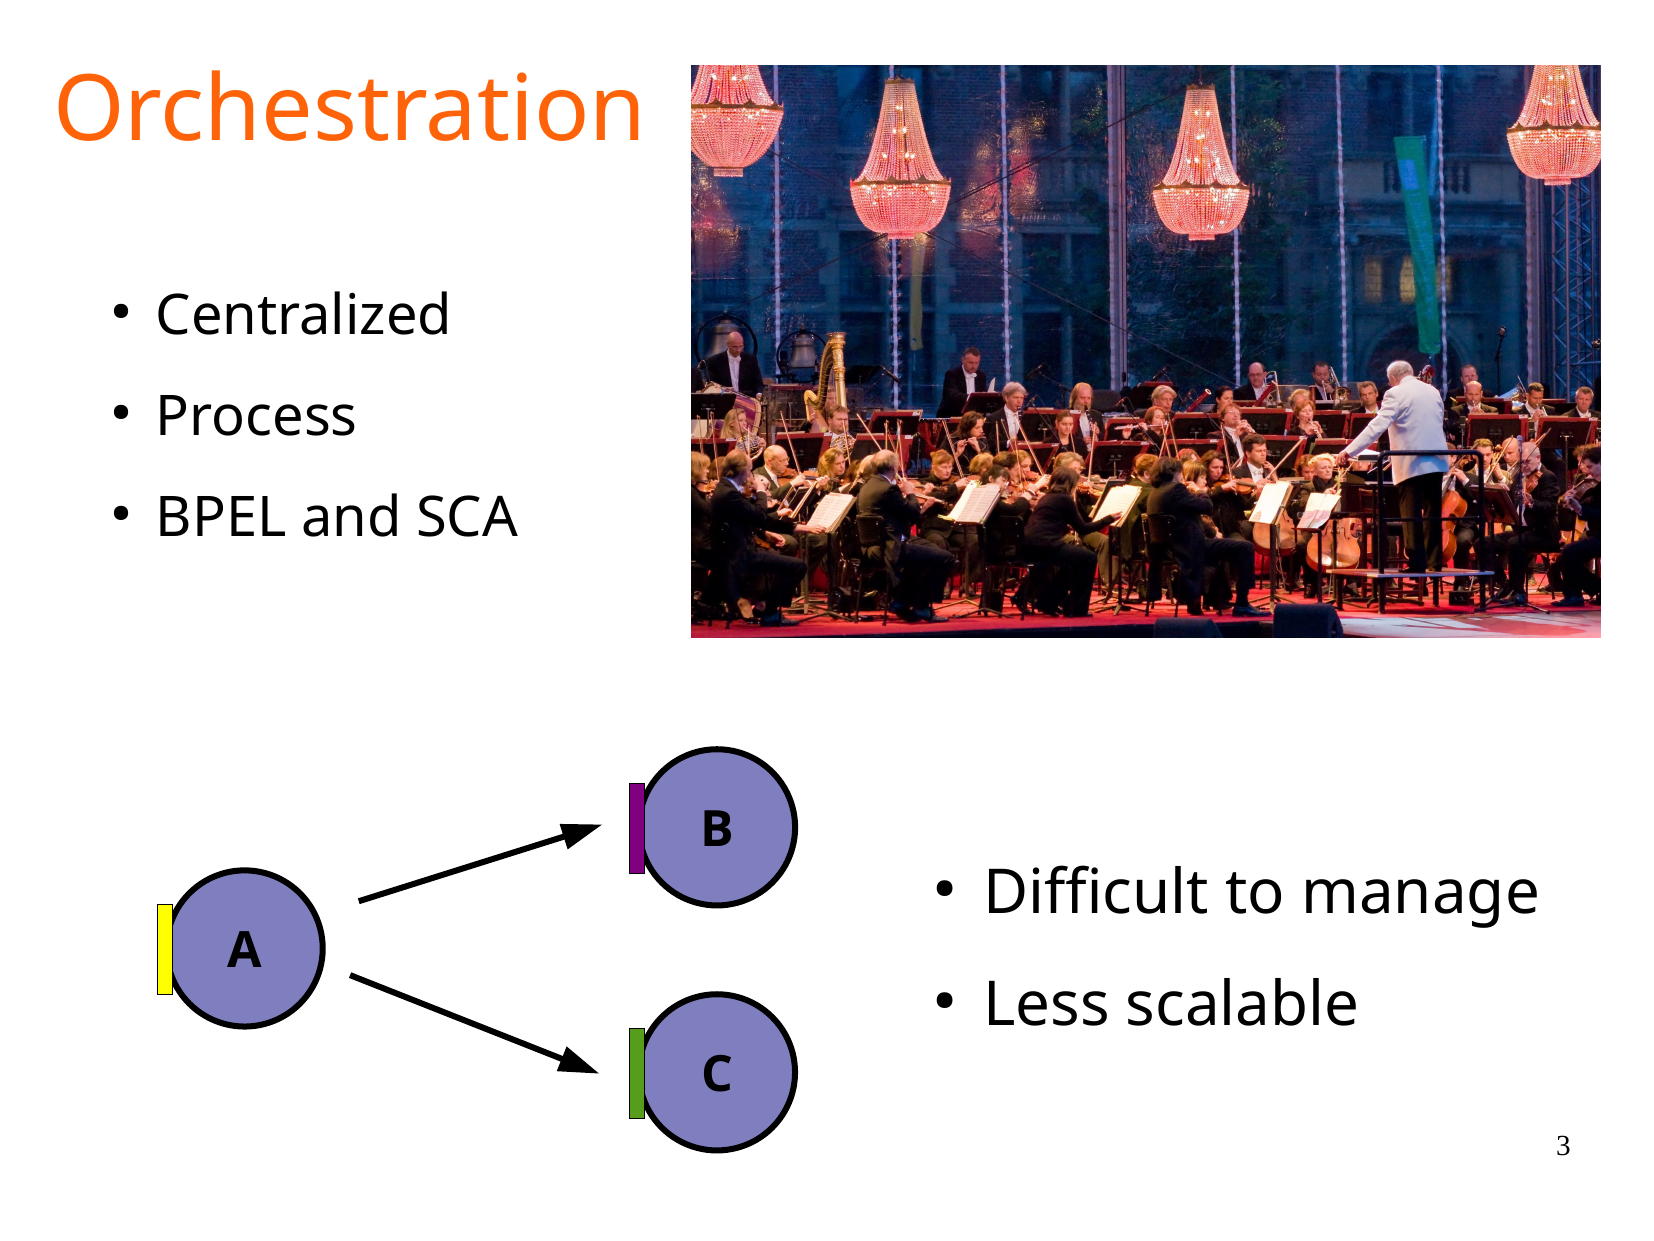

# Orchestration
Centralized
Process
BPEL and SCA
B
Difficult to manage
Less scalable
A
C
3